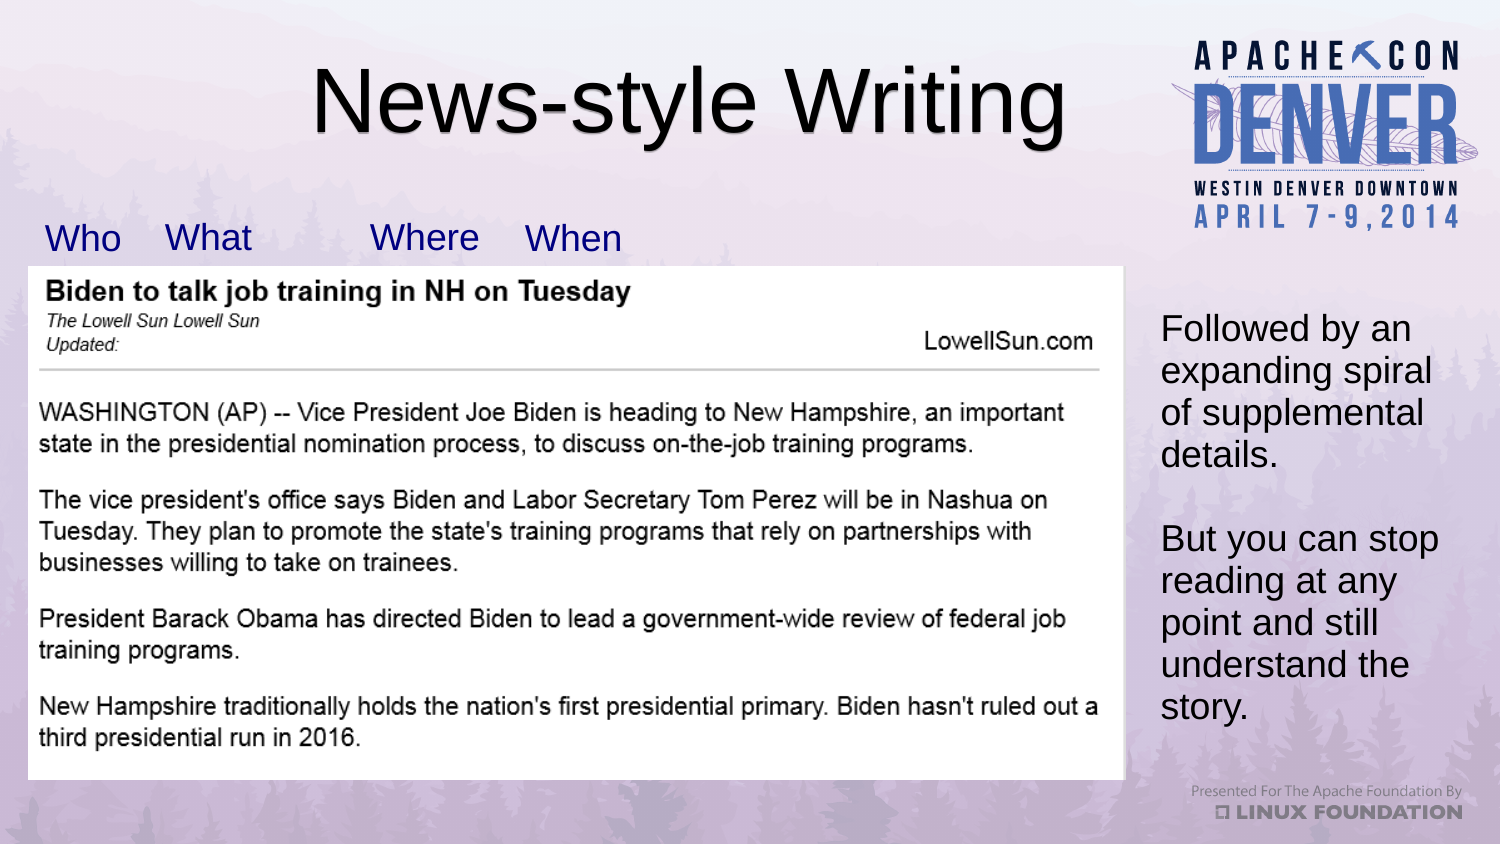

# News-style Writing
What
Where
Who
When
Followed by an expanding spiral of supplemental details.
But you can stop reading at any point and still understand the story.